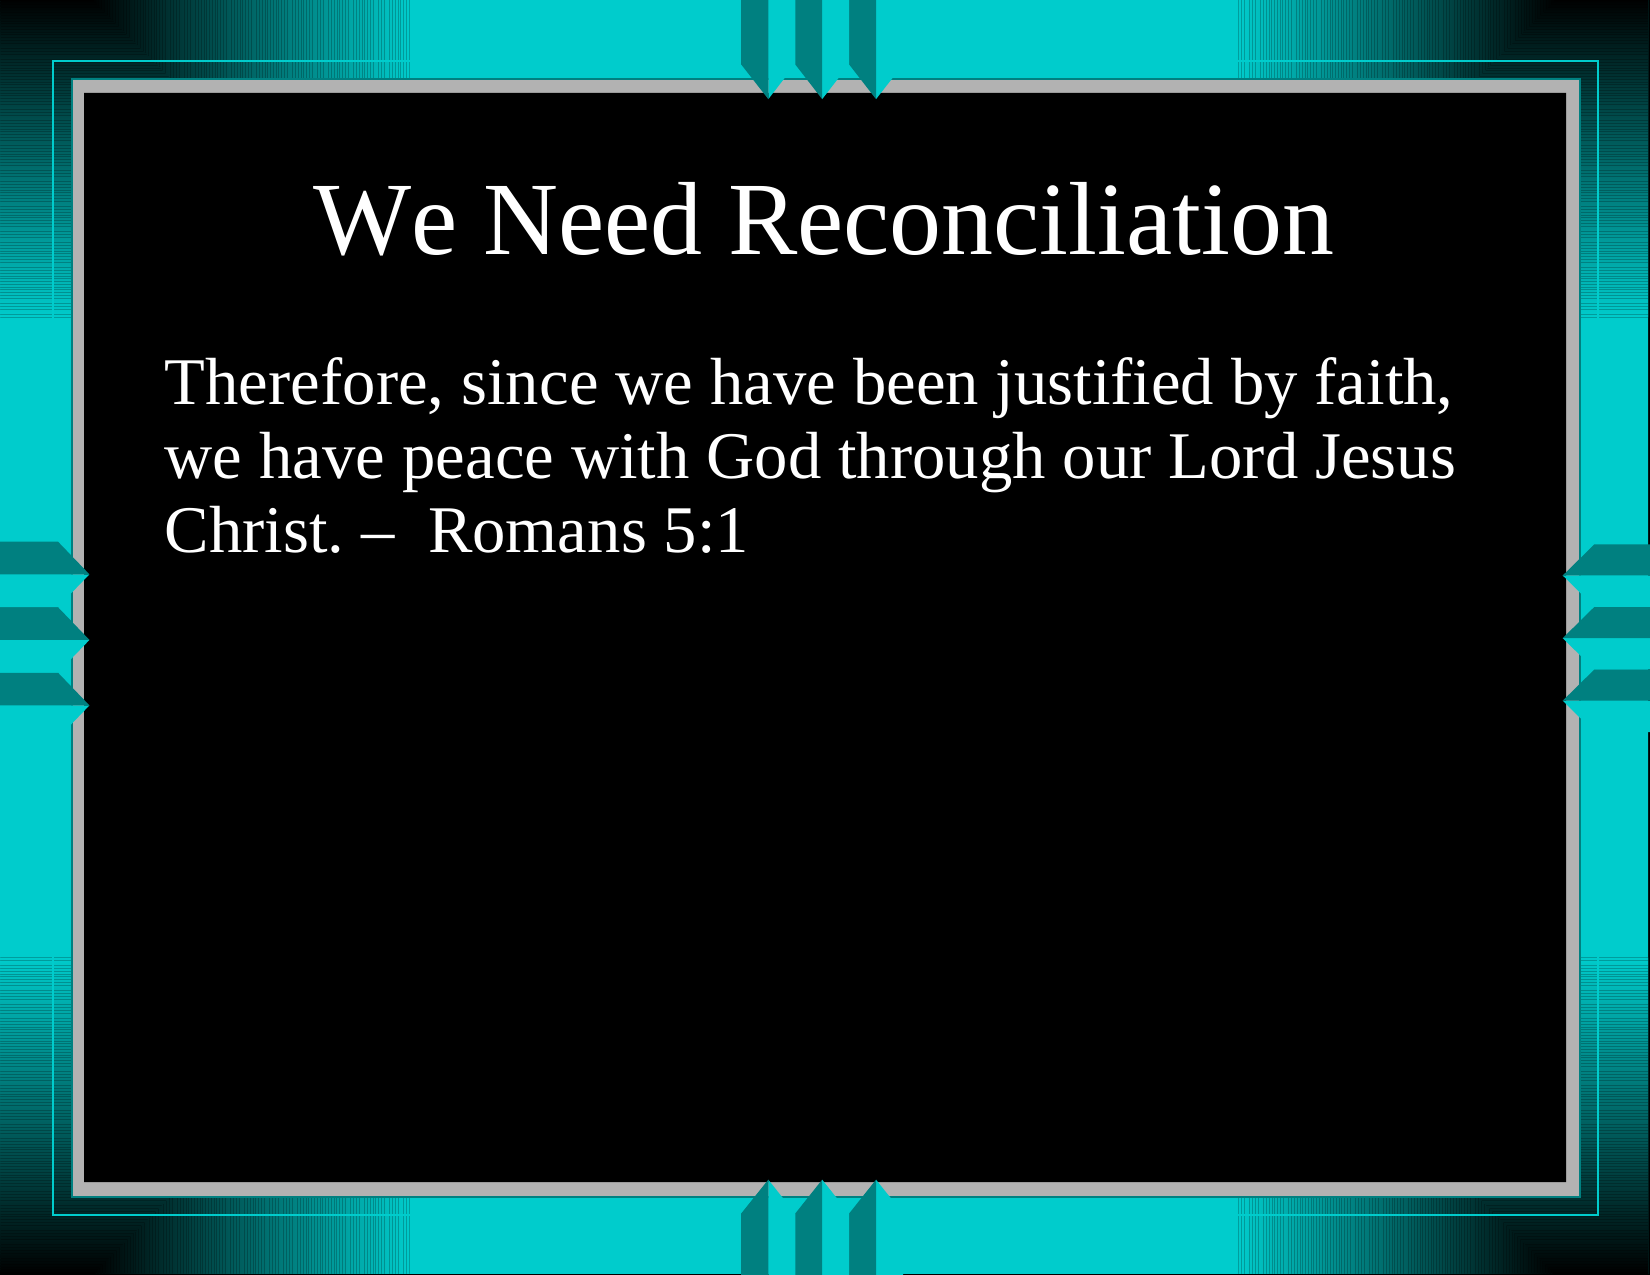

# We Need Reconciliation
Therefore, since we have been justified by faith, we have peace with God through our Lord Jesus Christ. – Romans 5:1